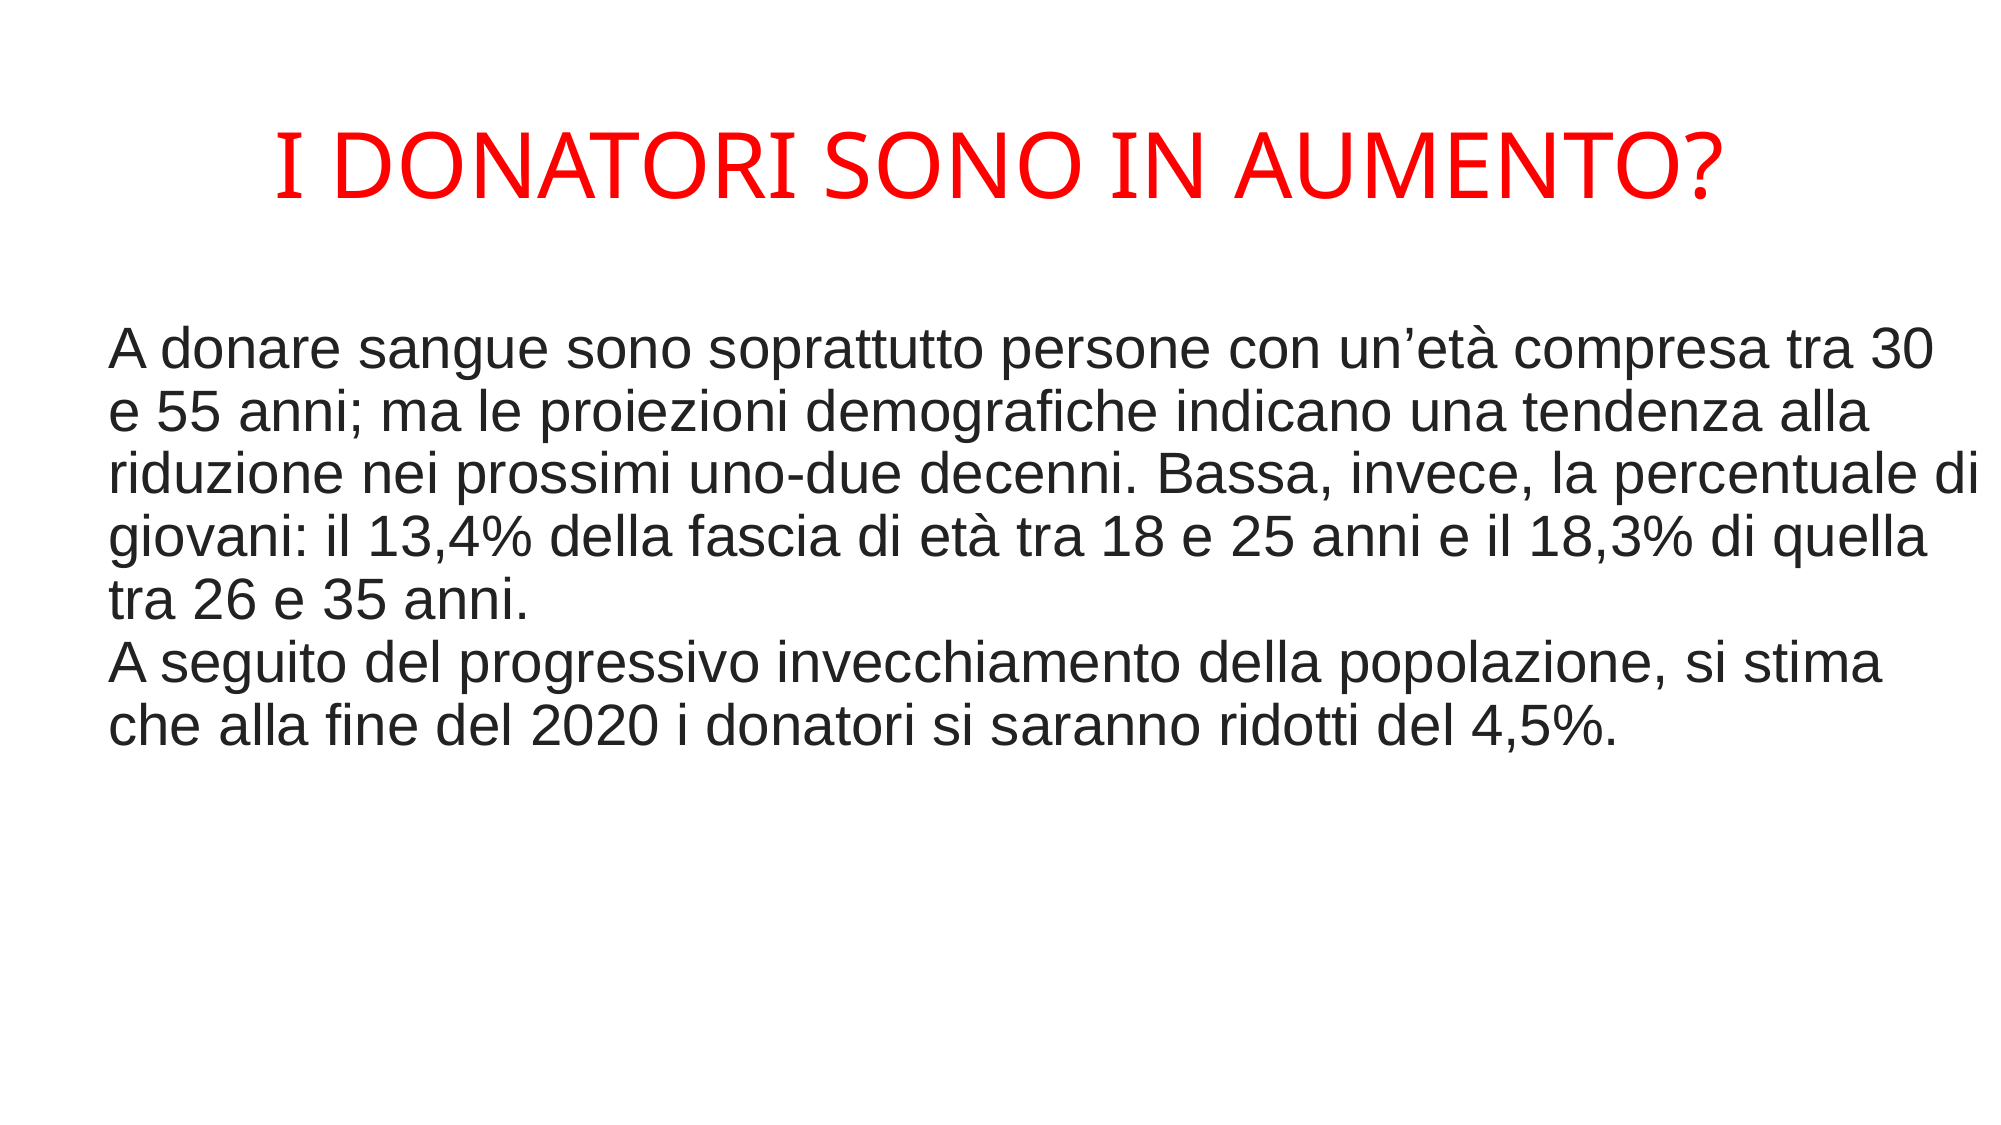

# I DONATORI SONO IN AUMENTO?
A donare sangue sono soprattutto persone con un’età compresa tra 30 e 55 anni; ma le proiezioni demografiche indicano una tendenza alla riduzione nei prossimi uno-due decenni. Bassa, invece, la percentuale di giovani: il 13,4% della fascia di età tra 18 e 25 anni e il 18,3% di quella tra 26 e 35 anni.
A seguito del progressivo invecchiamento della popolazione, si stima che alla fine del 2020 i donatori si saranno ridotti del 4,5%.